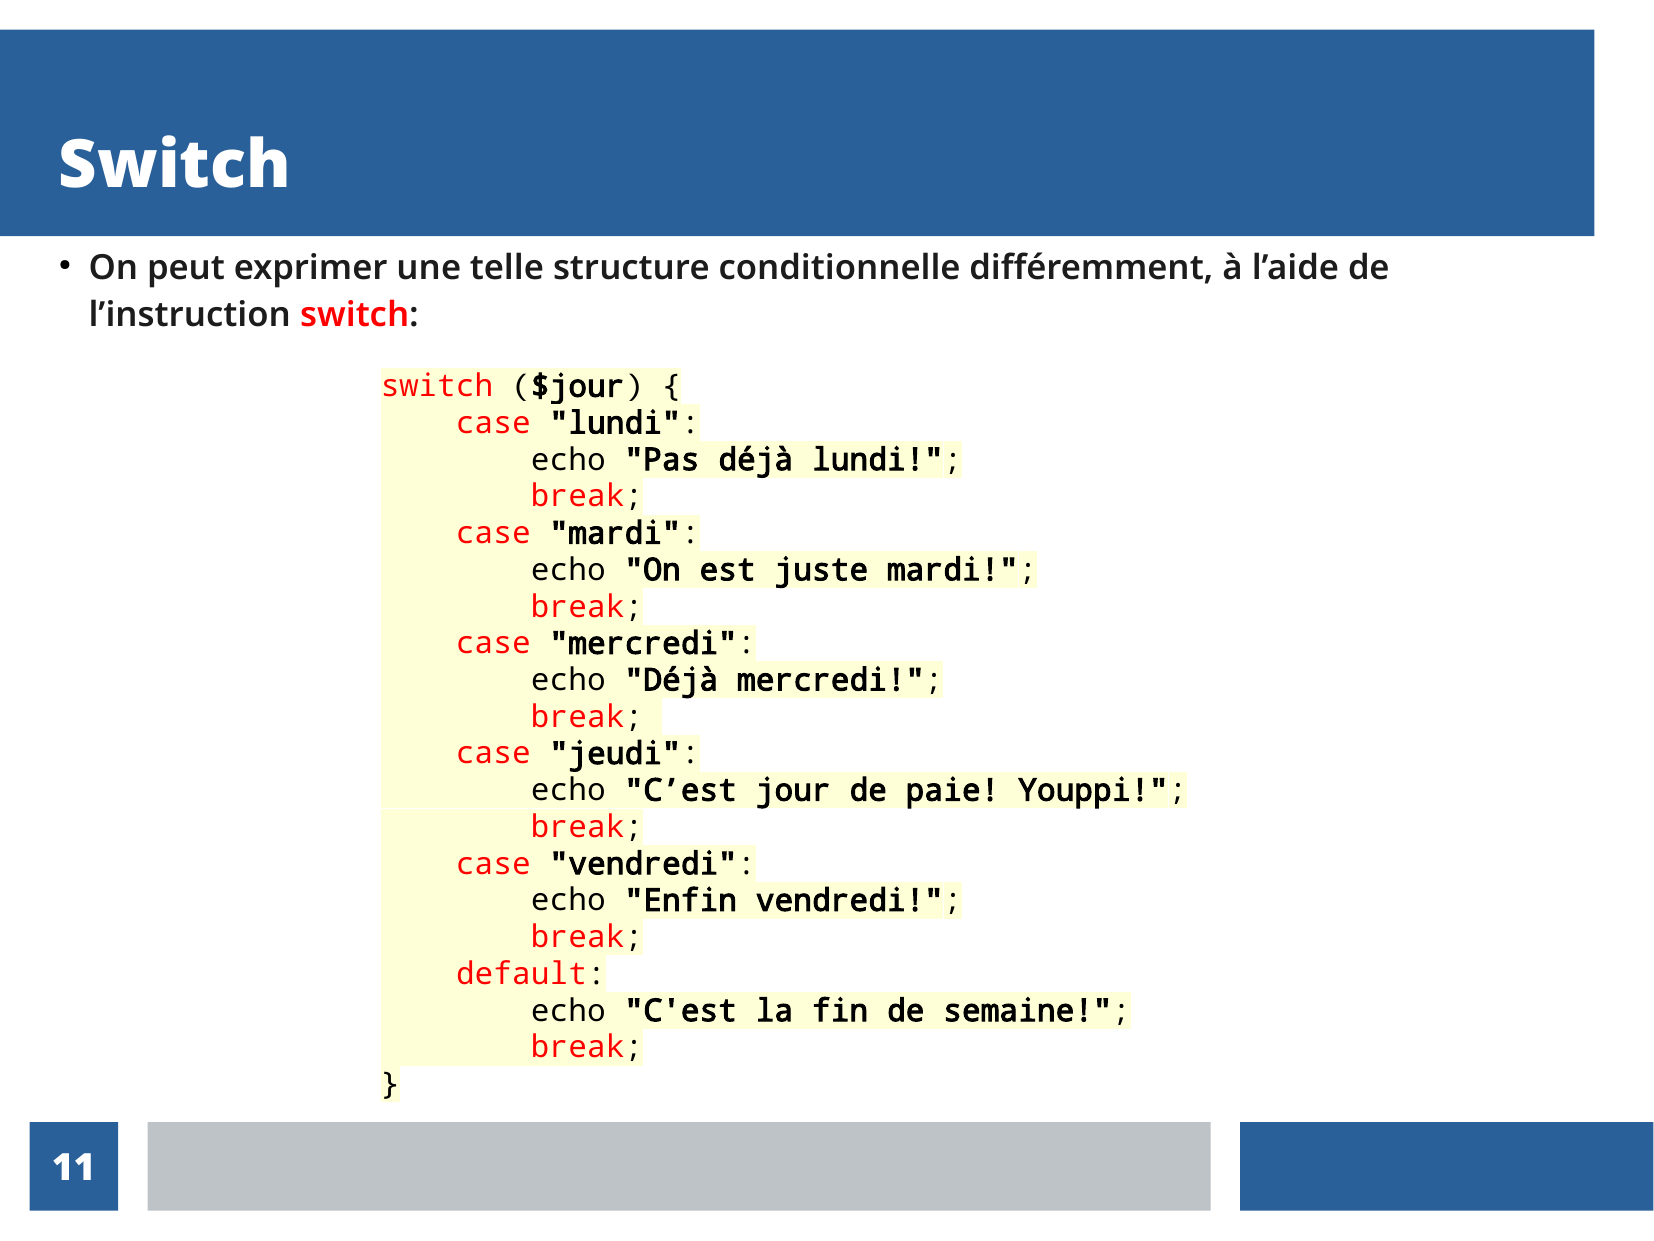

# Switch
On peut exprimer une telle structure conditionnelle différemment, à l’aide de l’instruction switch:
switch ($jour) {
 case "lundi":
 echo "Pas déjà lundi!";
 break;
 case "mardi":
 echo "On est juste mardi!";
 break;
 case "mercredi":
 echo "Déjà mercredi!";
 break;
 case "jeudi":
 echo "C’est jour de paie! Youppi!";
 break;
 case "vendredi":
 echo "Enfin vendredi!";
 break;
 default:
 echo "C'est la fin de semaine!";
 break;
}
11